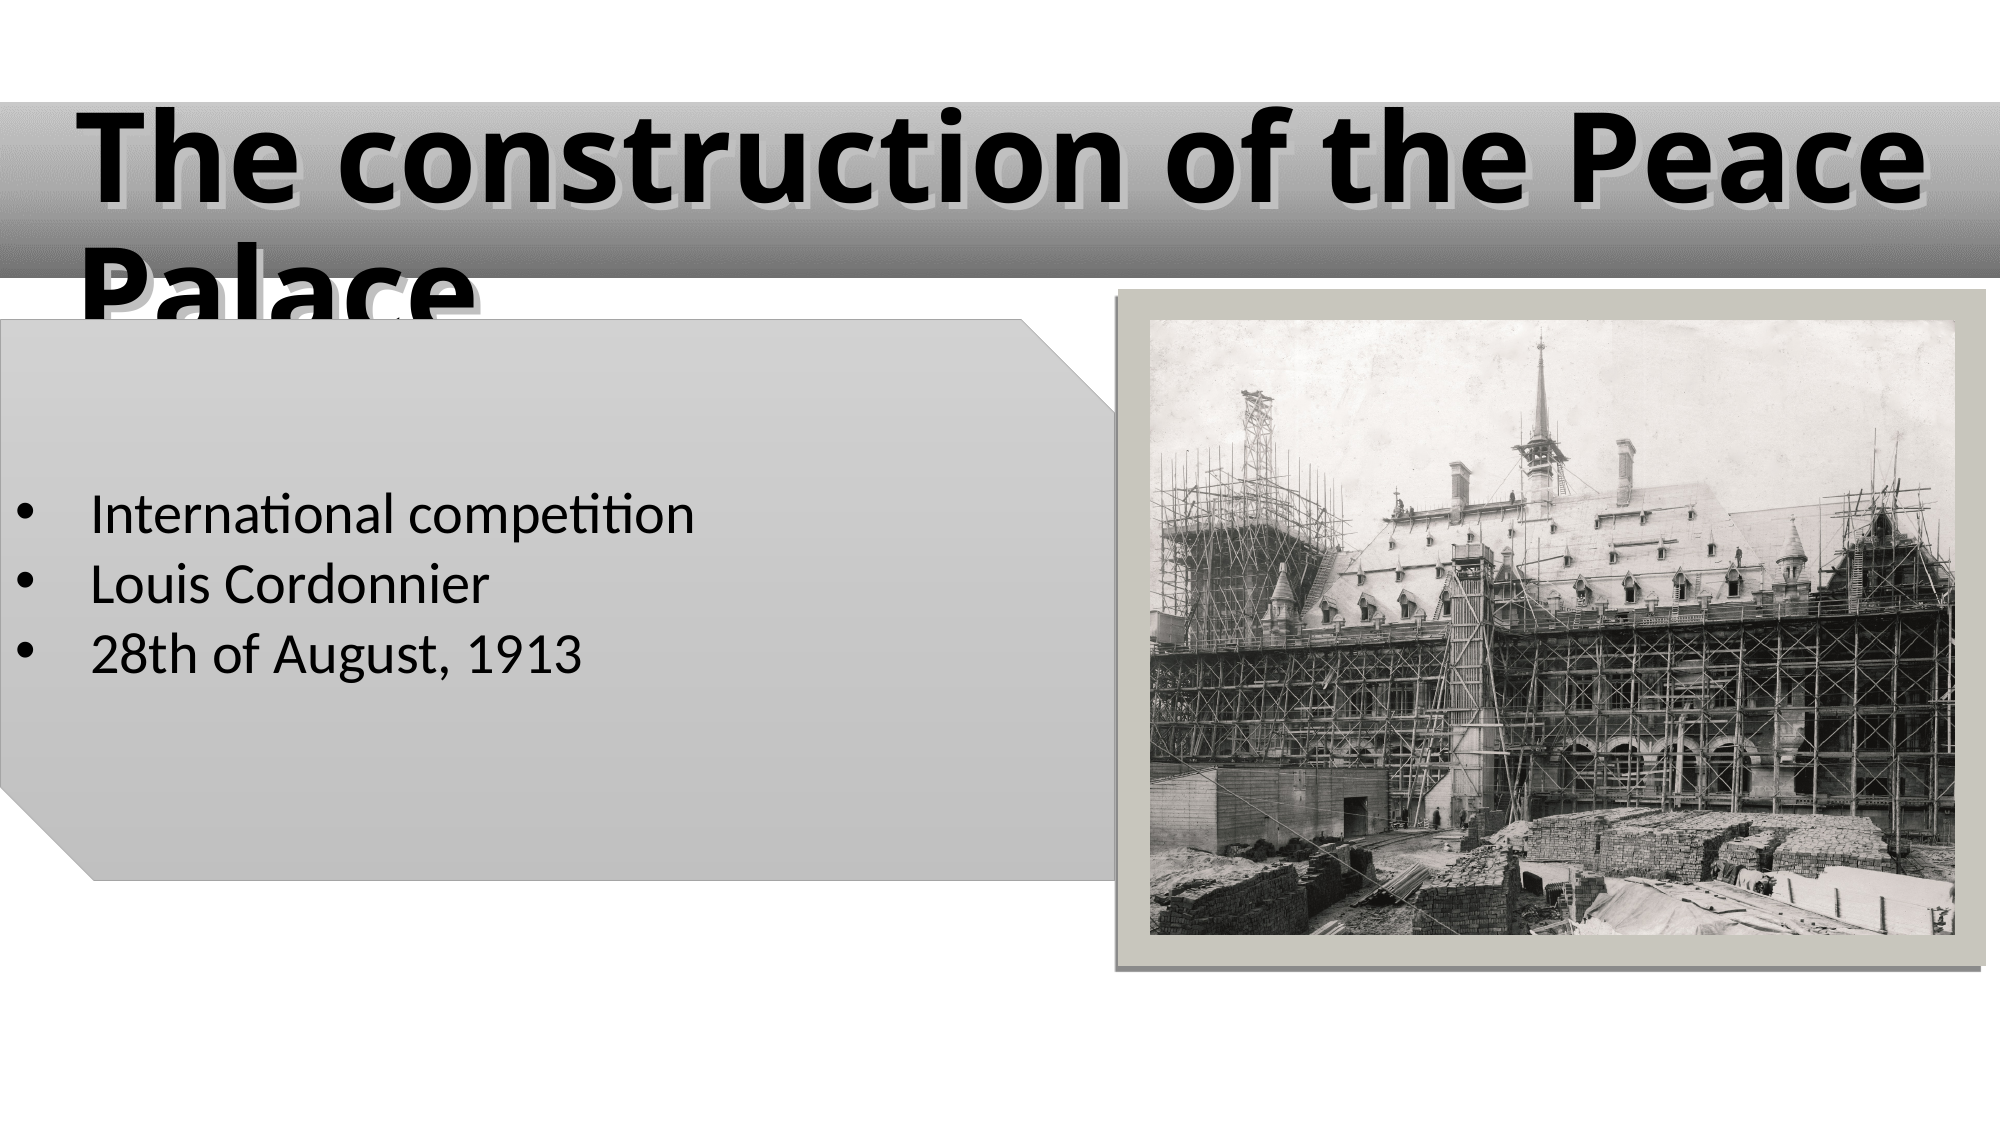

# The construction of the Peace Palace
International competition
Louis Cordonnier
28th of August, 1913